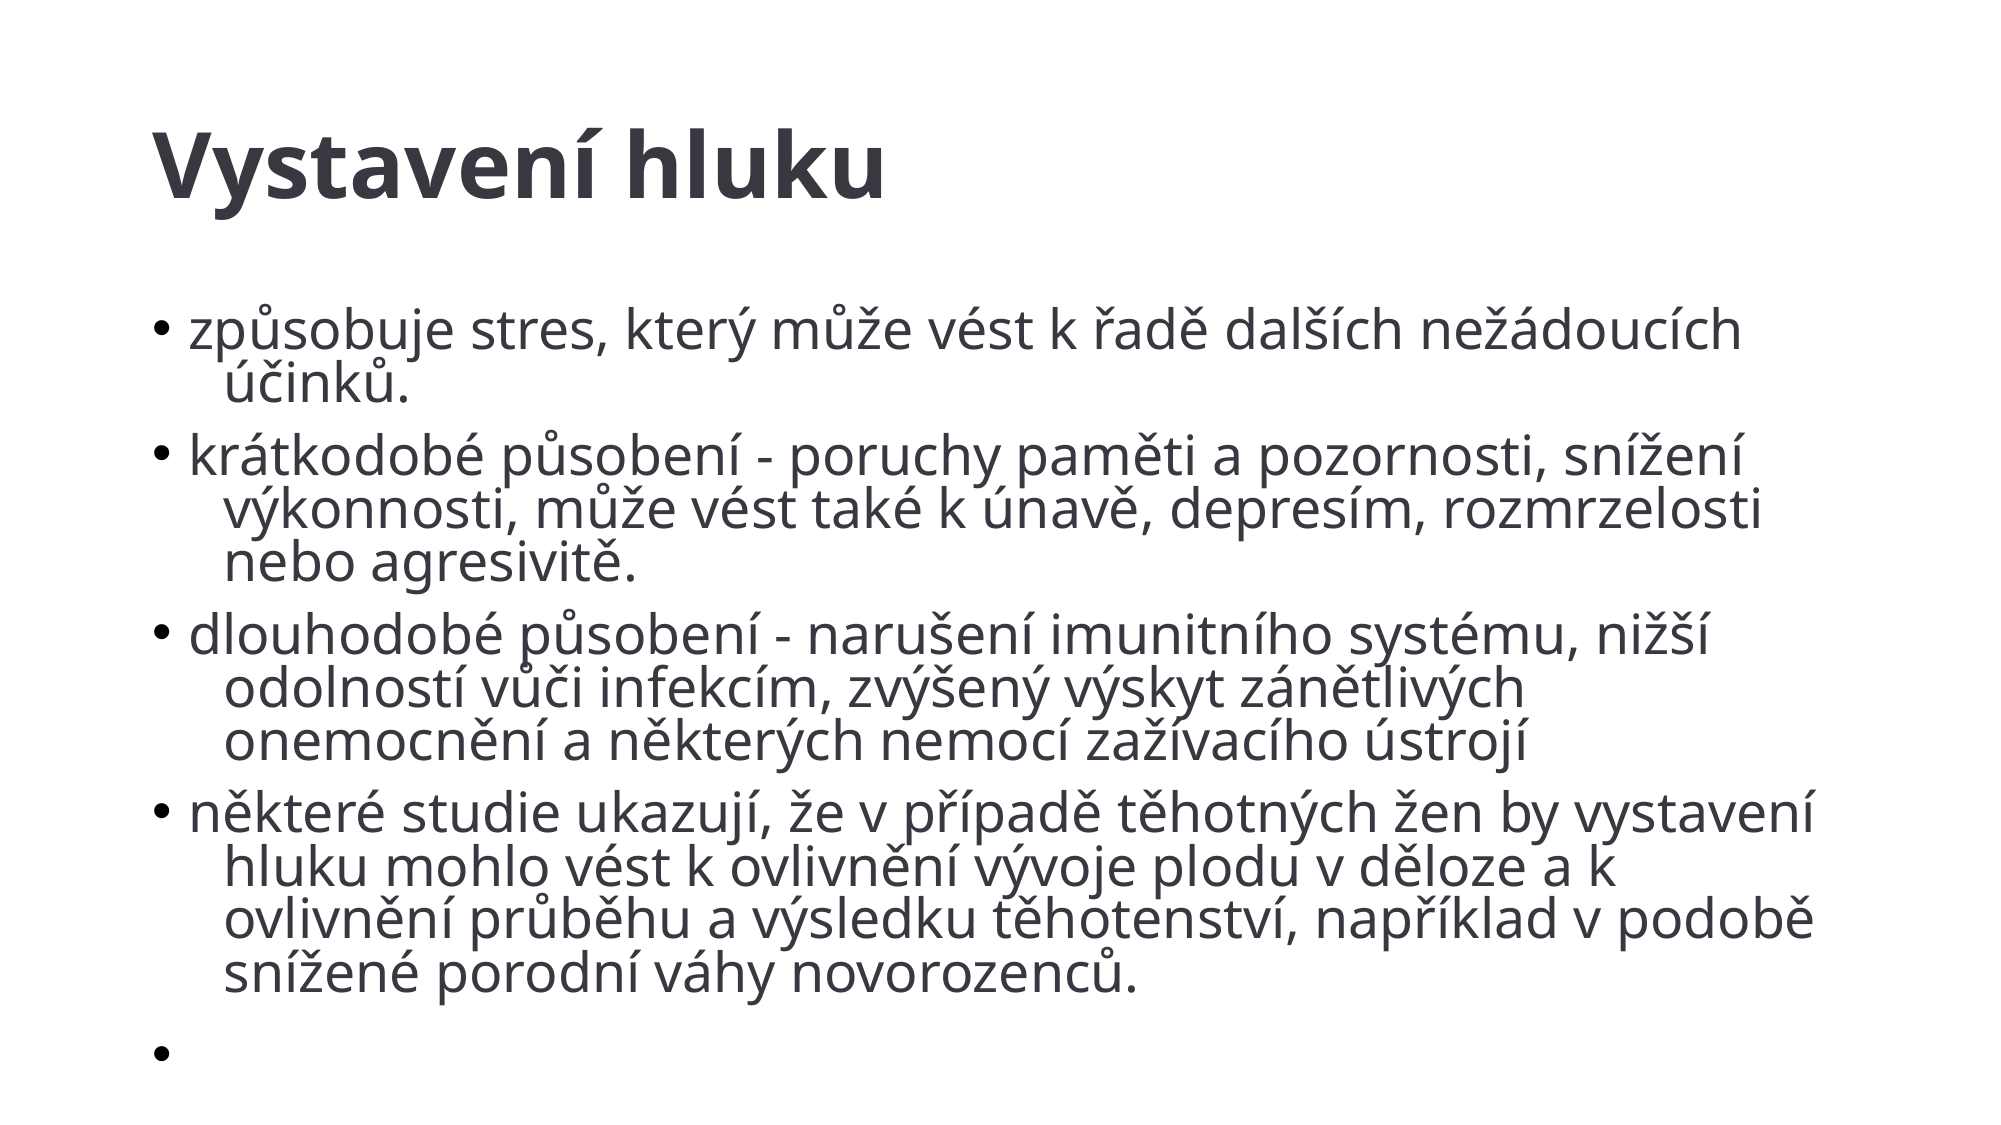

# Vystavení hluku
způsobuje stres, který může vést k řadě dalších nežádoucích účinků.
krátkodobé působení - poruchy paměti a pozornosti, snížení výkonnosti, může vést také k únavě, depresím, rozmrzelosti nebo agresivitě.
dlouhodobé působení - narušení imunitního systému, nižší odolností vůči infekcím, zvýšený výskyt zánětlivých onemocnění a některých nemocí zažívacího ústrojí
některé studie ukazují, že v případě těhotných žen by vystavení hluku mohlo vést k ovlivnění vývoje plodu v děloze a k ovlivnění průběhu a výsledku těhotenství, například v podobě snížené porodní váhy novorozenců.